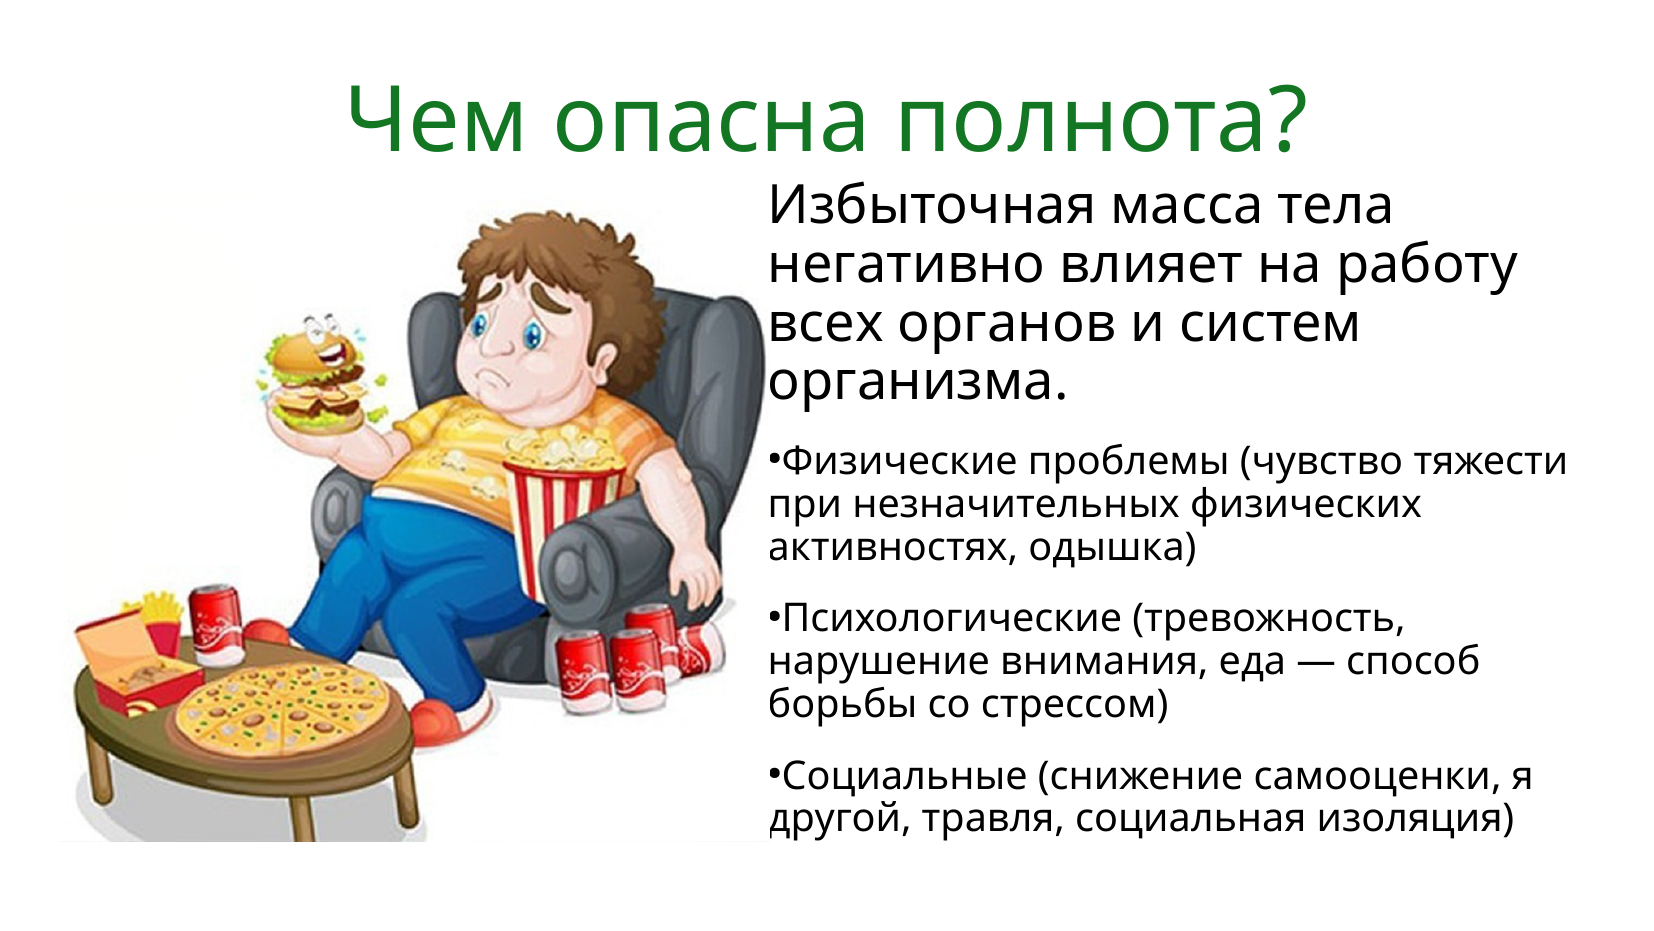

# Чем опасна полнота?
Избыточная масса тела негативно влияет на работу всех органов и систем организма.
Физические проблемы (чувство тяжести при незначительных физических активностях, одышка)
Психологические (тревожность, нарушение внимания, еда — способ борьбы со стрессом)
Социальные (снижение самооценки, я другой, травля, социальная изоляция)